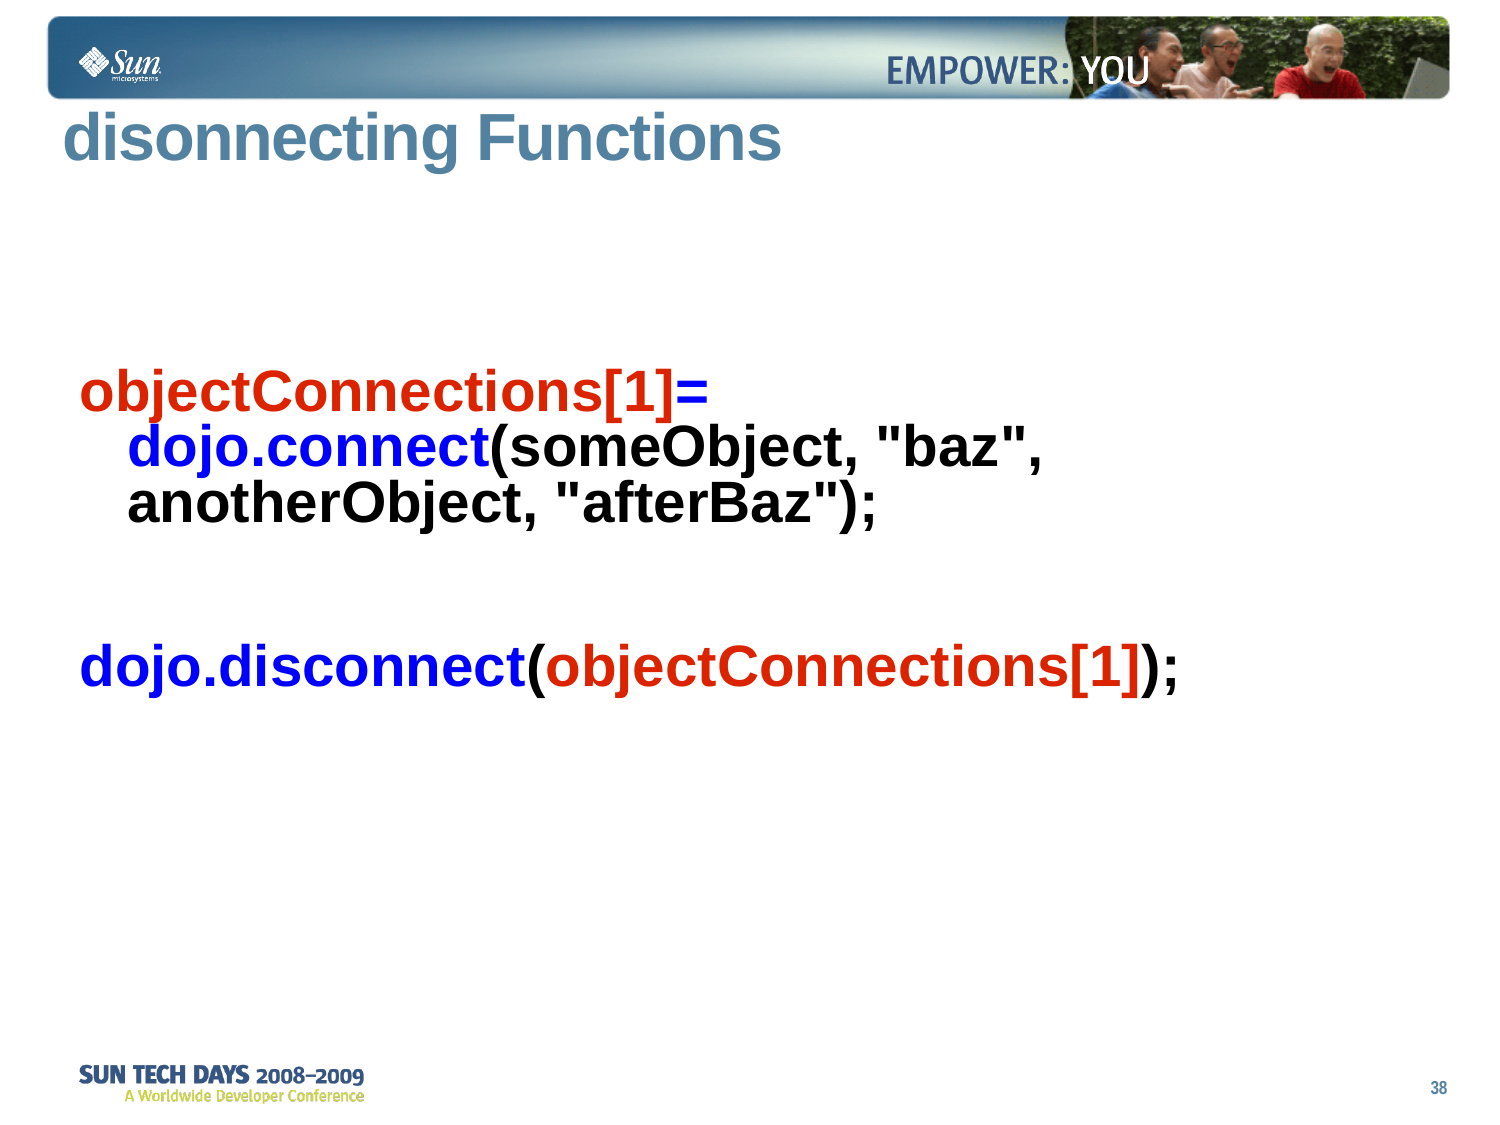

# disonnecting Functions
objectConnections[1]= dojo.connect(someObject, "baz", anotherObject, "afterBaz");
dojo.disconnect(objectConnections[1]);